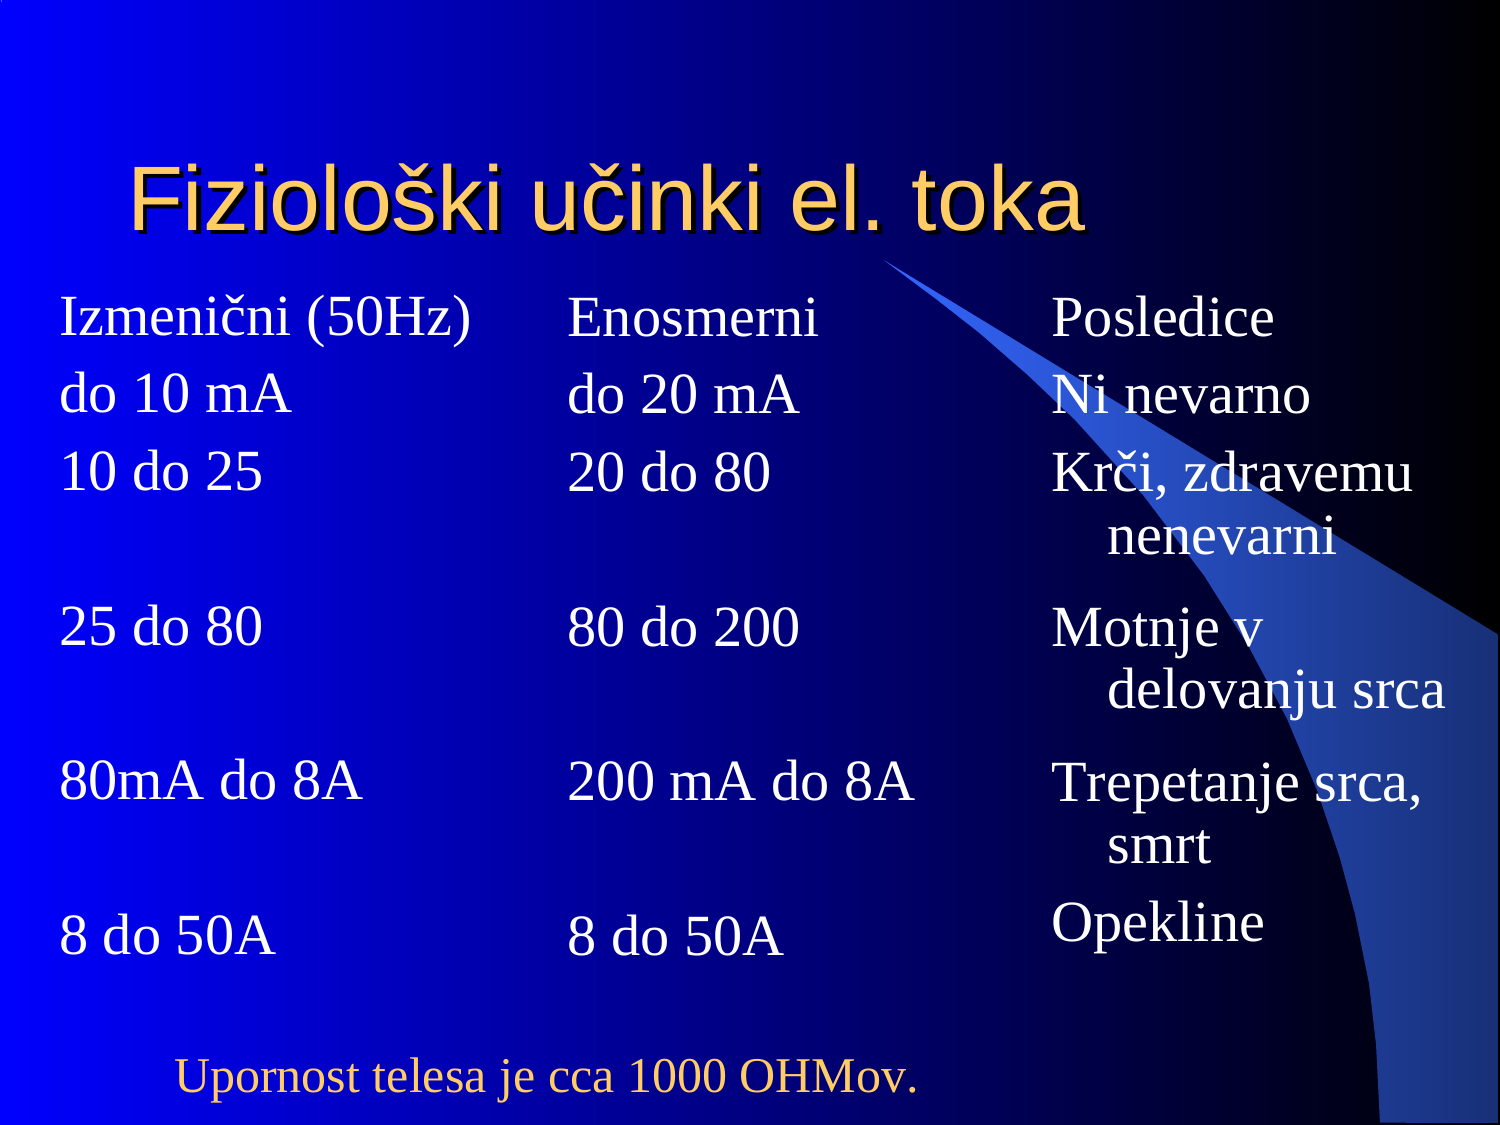

# Fiziološki učinki el. toka
Izmenični (50Hz)
do 10 mA
10 do 25
25 do 80
80mA do 8A
8 do 50A
Enosmerni
do 20 mA
20 do 80
80 do 200
200 mA do 8A
8 do 50A
Posledice
Ni nevarno
Krči, zdravemu nenevarni
Motnje v delovanju srca
Trepetanje srca, smrt
Opekline
Upornost telesa je cca 1000 OHMov.